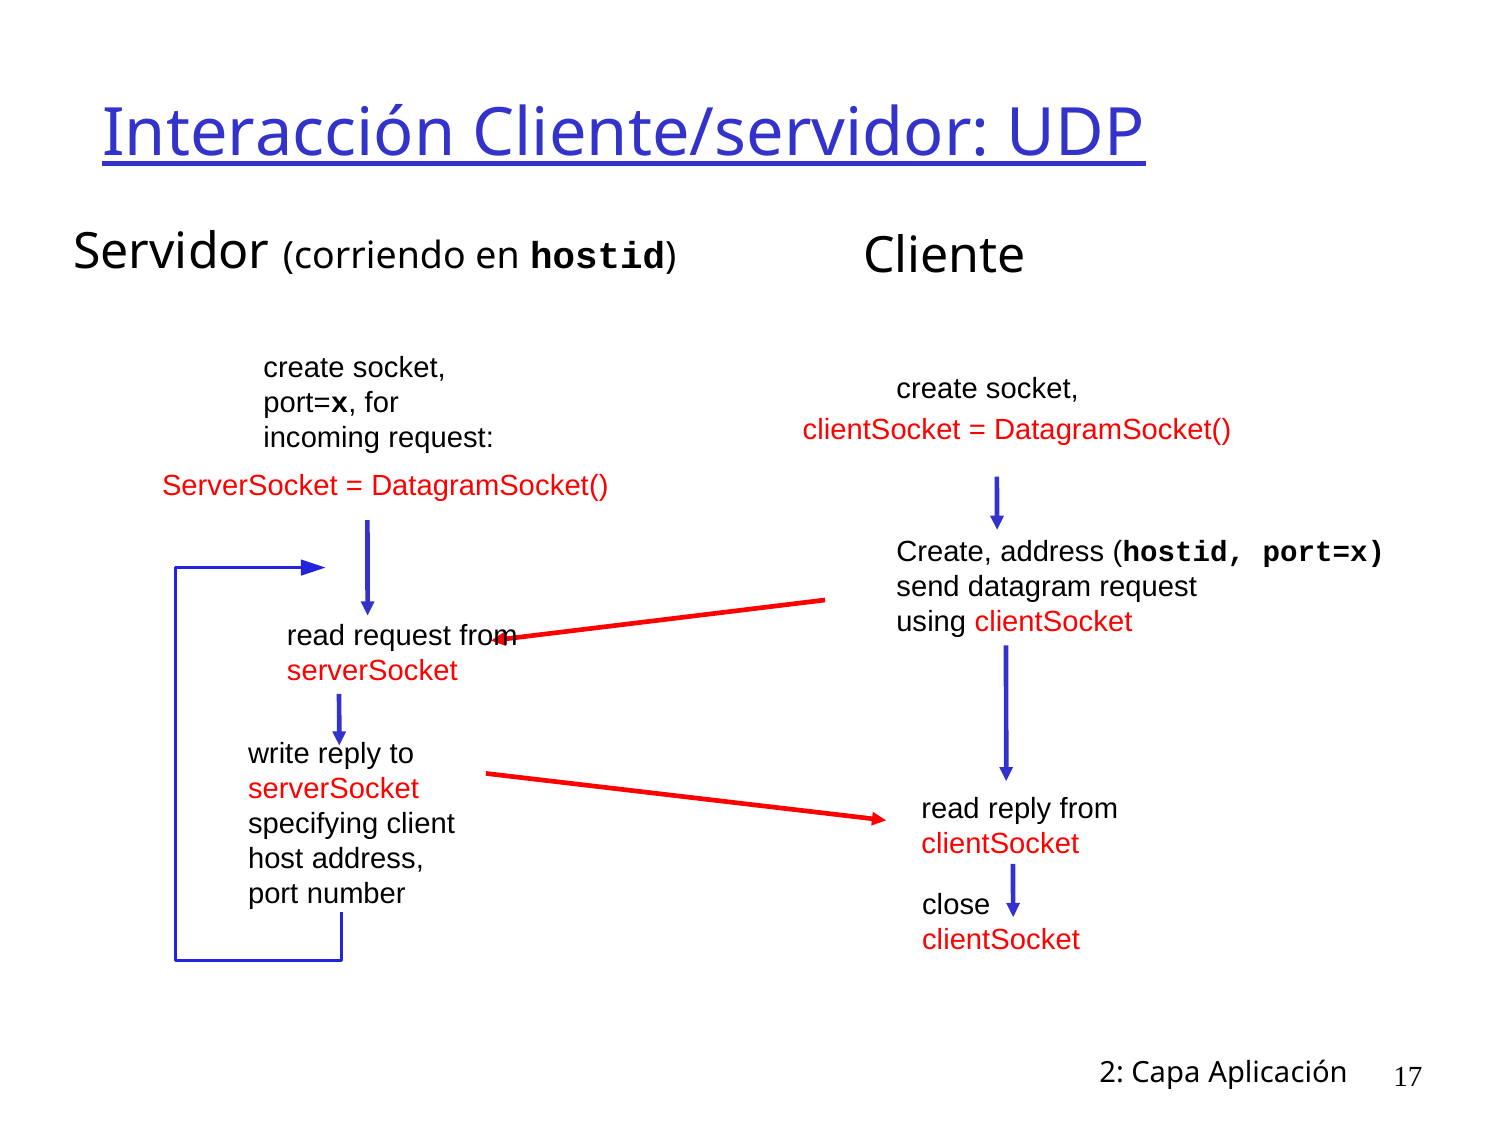

# Interacción Cliente/servidor: UDP
Servidor (corriendo en hostid)‏
Cliente
create socket,
port=x, for
incoming request:
ServerSocket = DatagramSocket()‏
read request from
serverSocket
create socket,
clientSocket = DatagramSocket()‏
Create, address (hostid, port=x)
send datagram request
using clientSocket
close
clientSocket
read reply from
clientSocket
write reply to
serverSocket
specifying client
host address,
port number